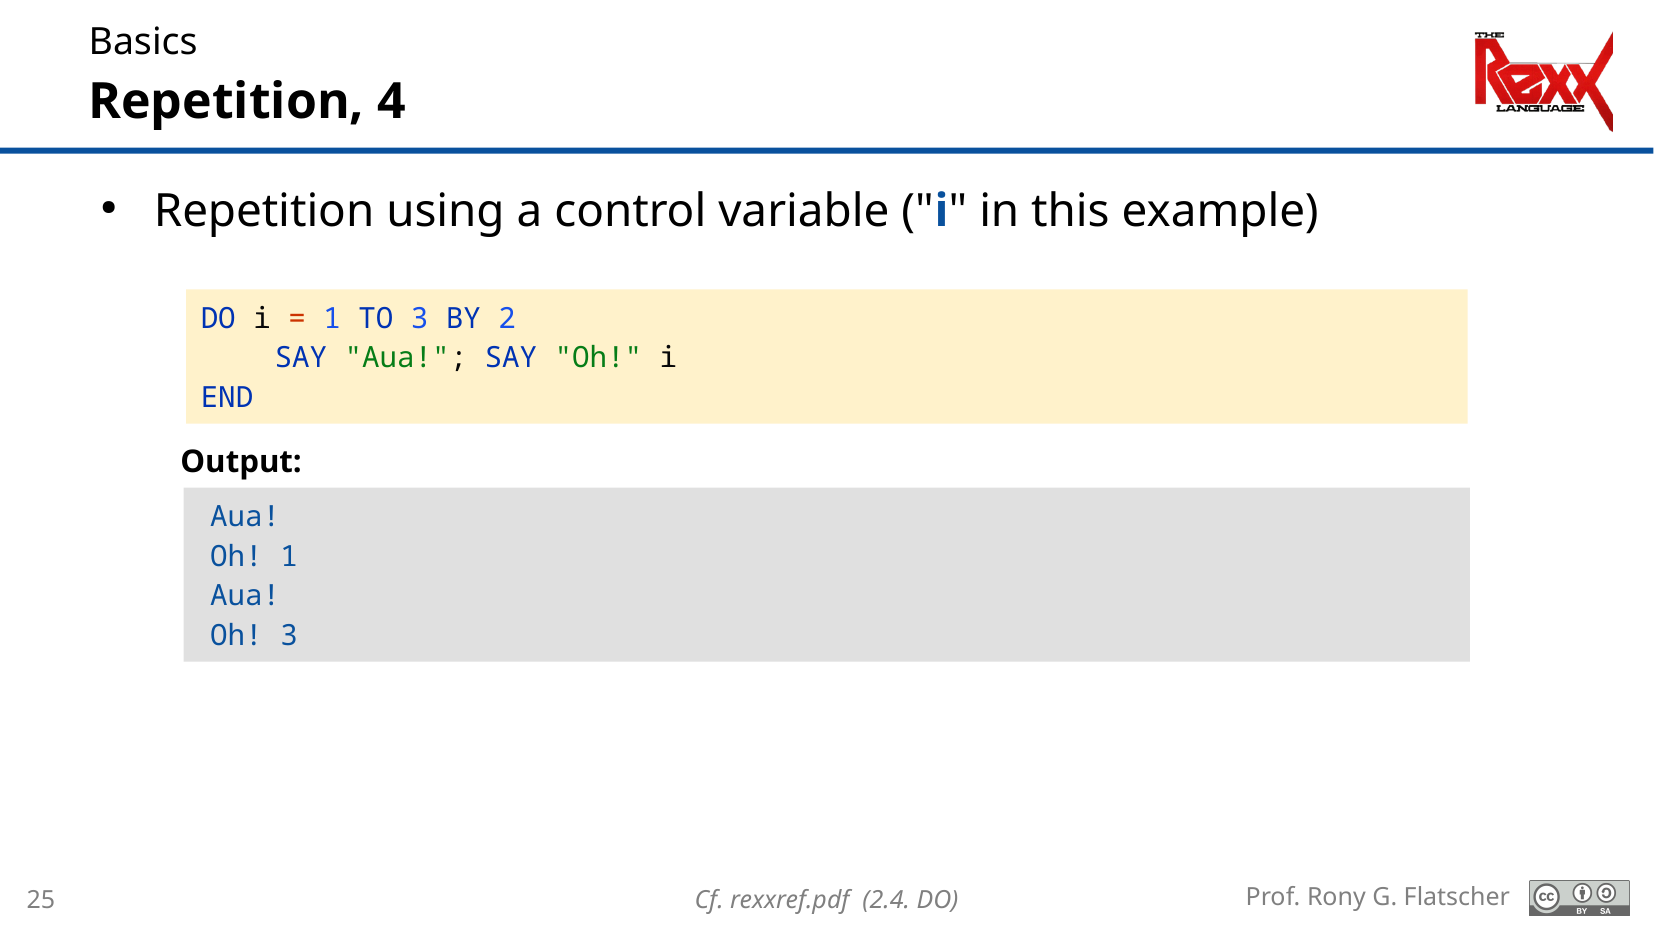

# Basics Repetition, 4
Repetition using a control variable ("i" in this example)
DO i = 1 TO 3 BY 2
	SAY "Aua!"; SAY "Oh!" i
END
Output:
Aua!
Oh! 1
Aua!
Oh! 3
Cf. rexxref.pdf (2.4. DO)